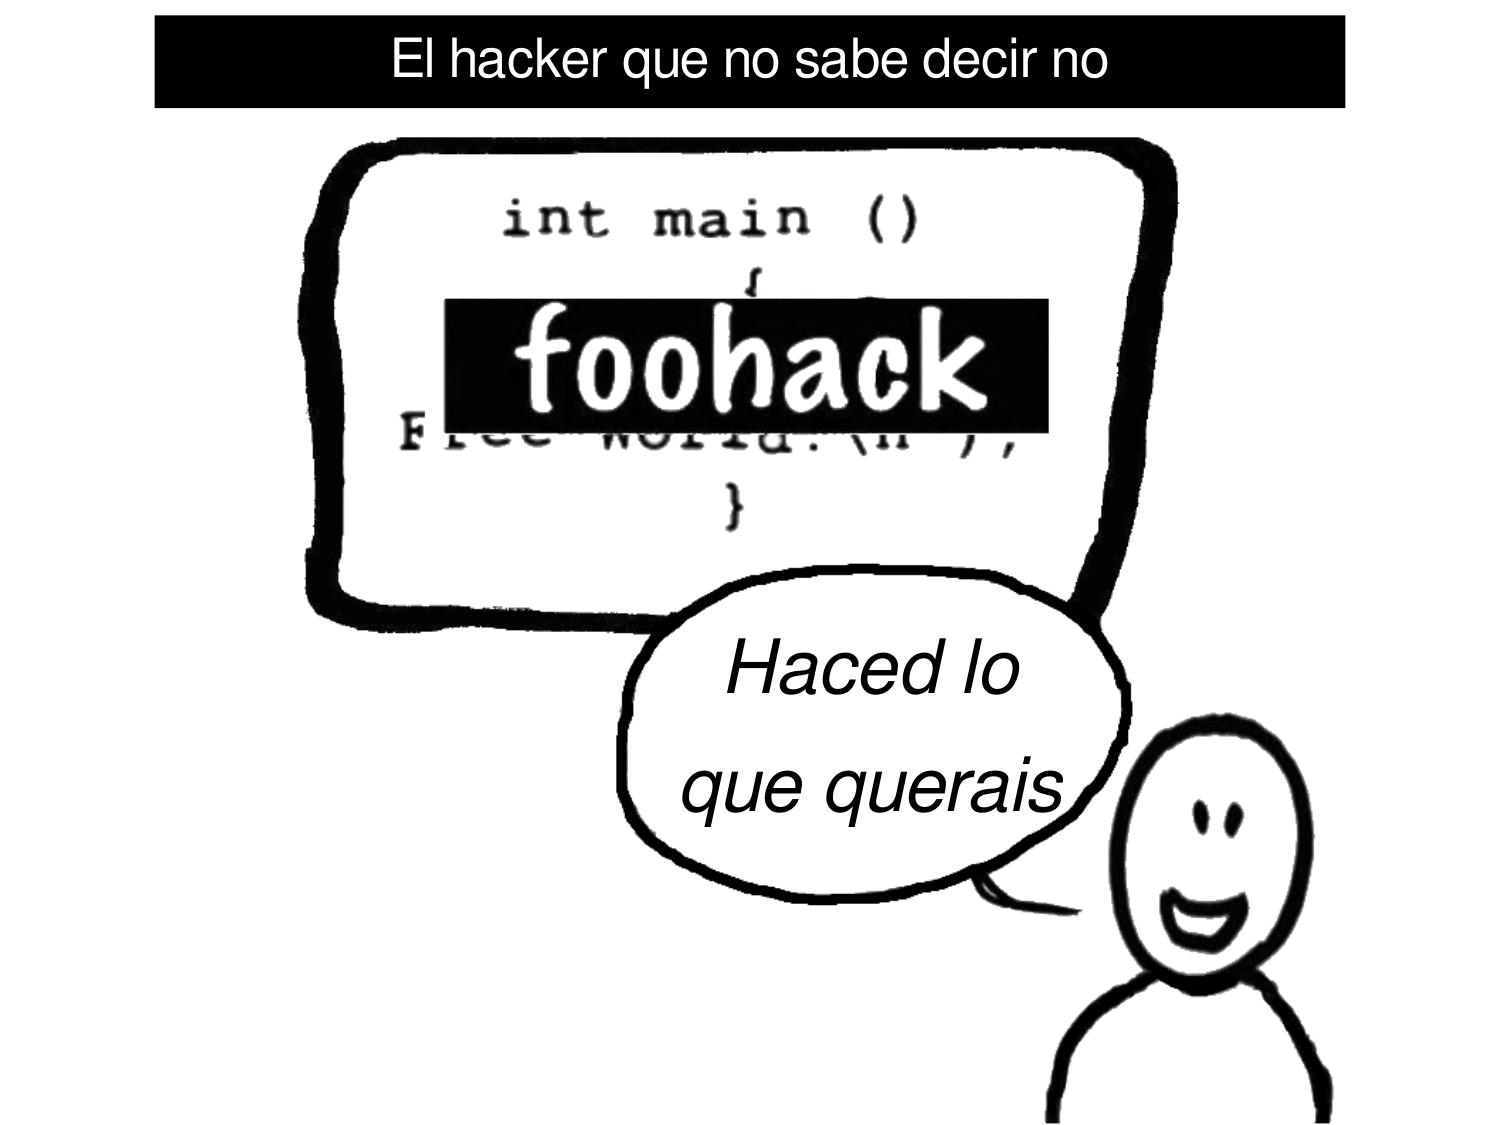

El hacker que no sabe decir no
Haced lo
que querais